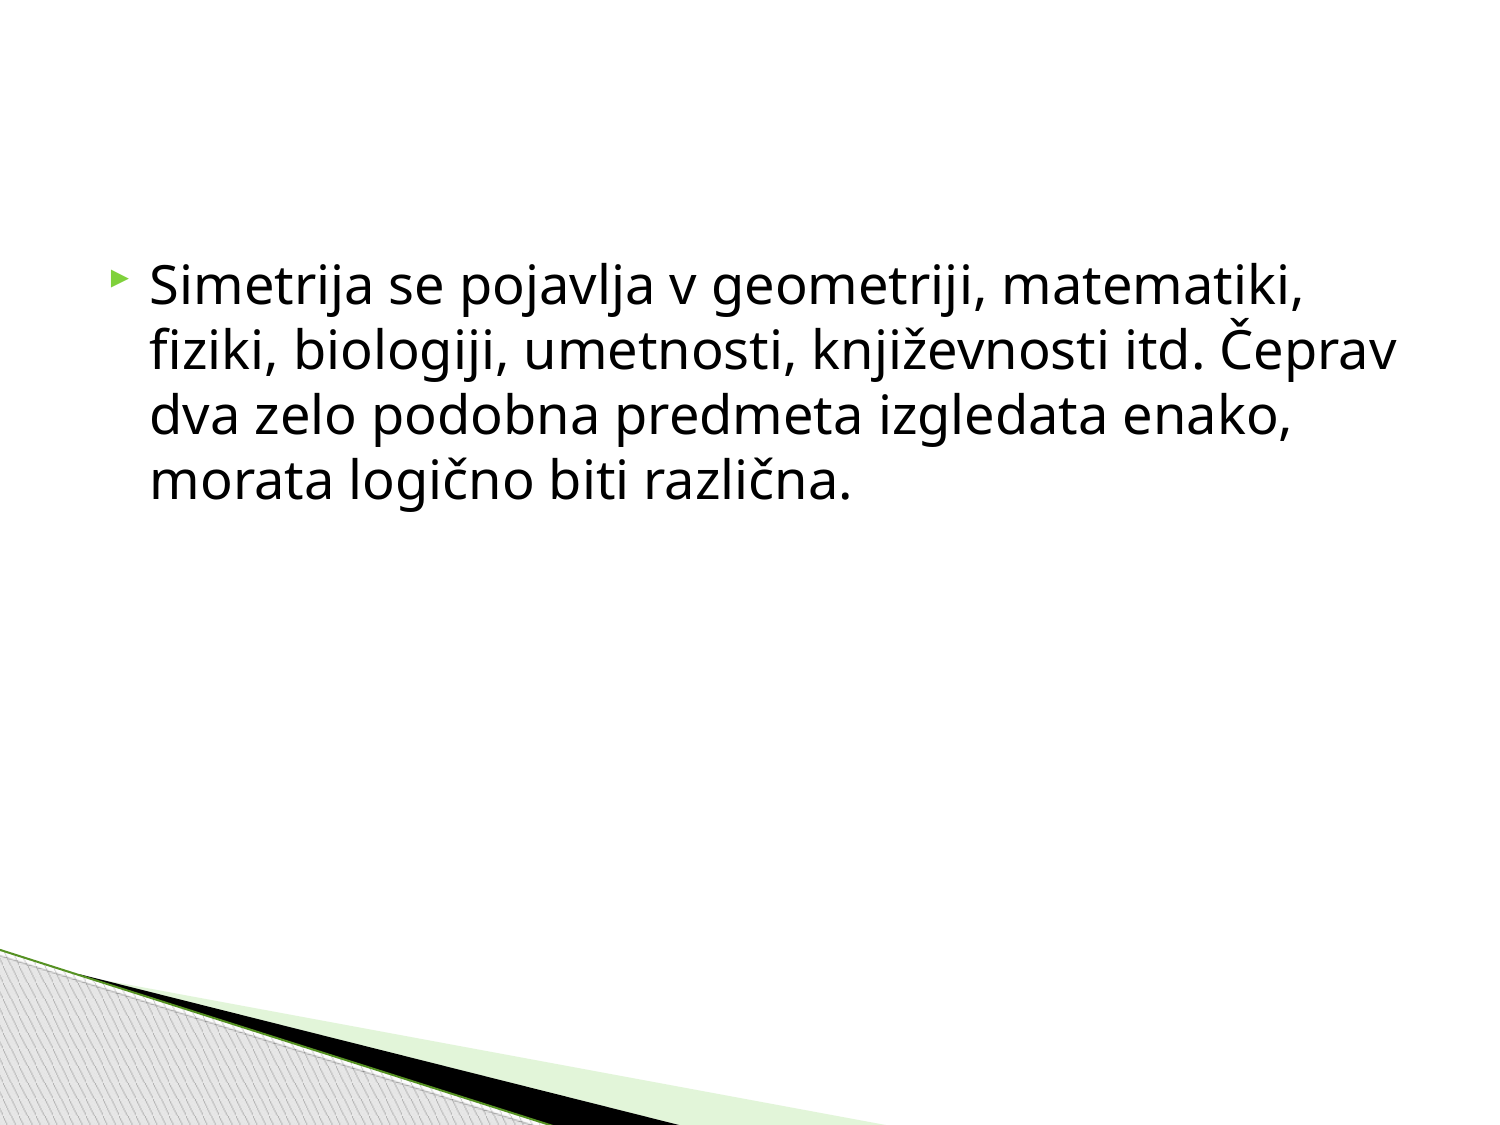

# Simetrija se pojavlja v geometriji, matematiki, fiziki, biologiji, umetnosti, književnosti itd. Čeprav dva zelo podobna predmeta izgledata enako, morata logično biti različna.